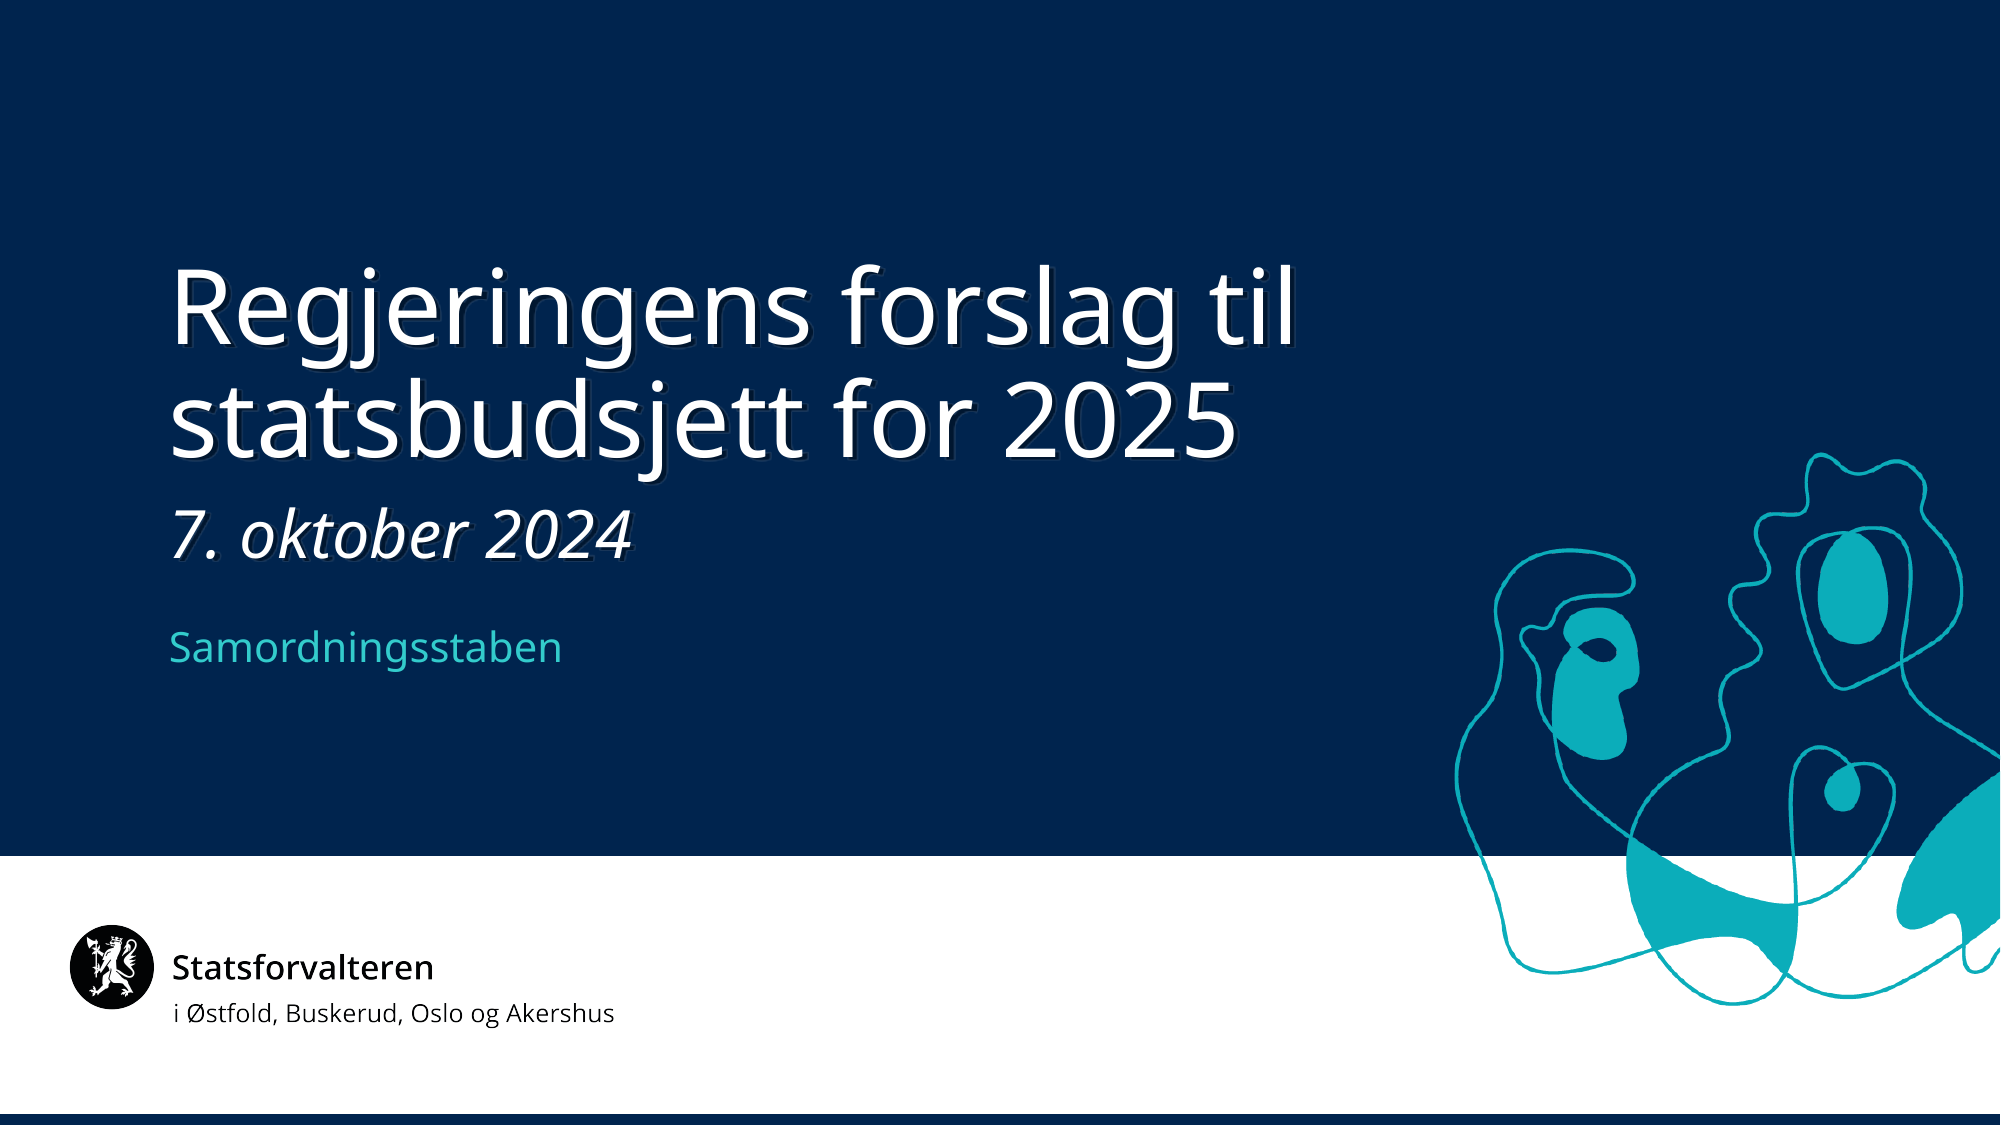

# Regjeringens forslag til statsbudsjett for 2025
7. oktober 2024
Samordningsstaben